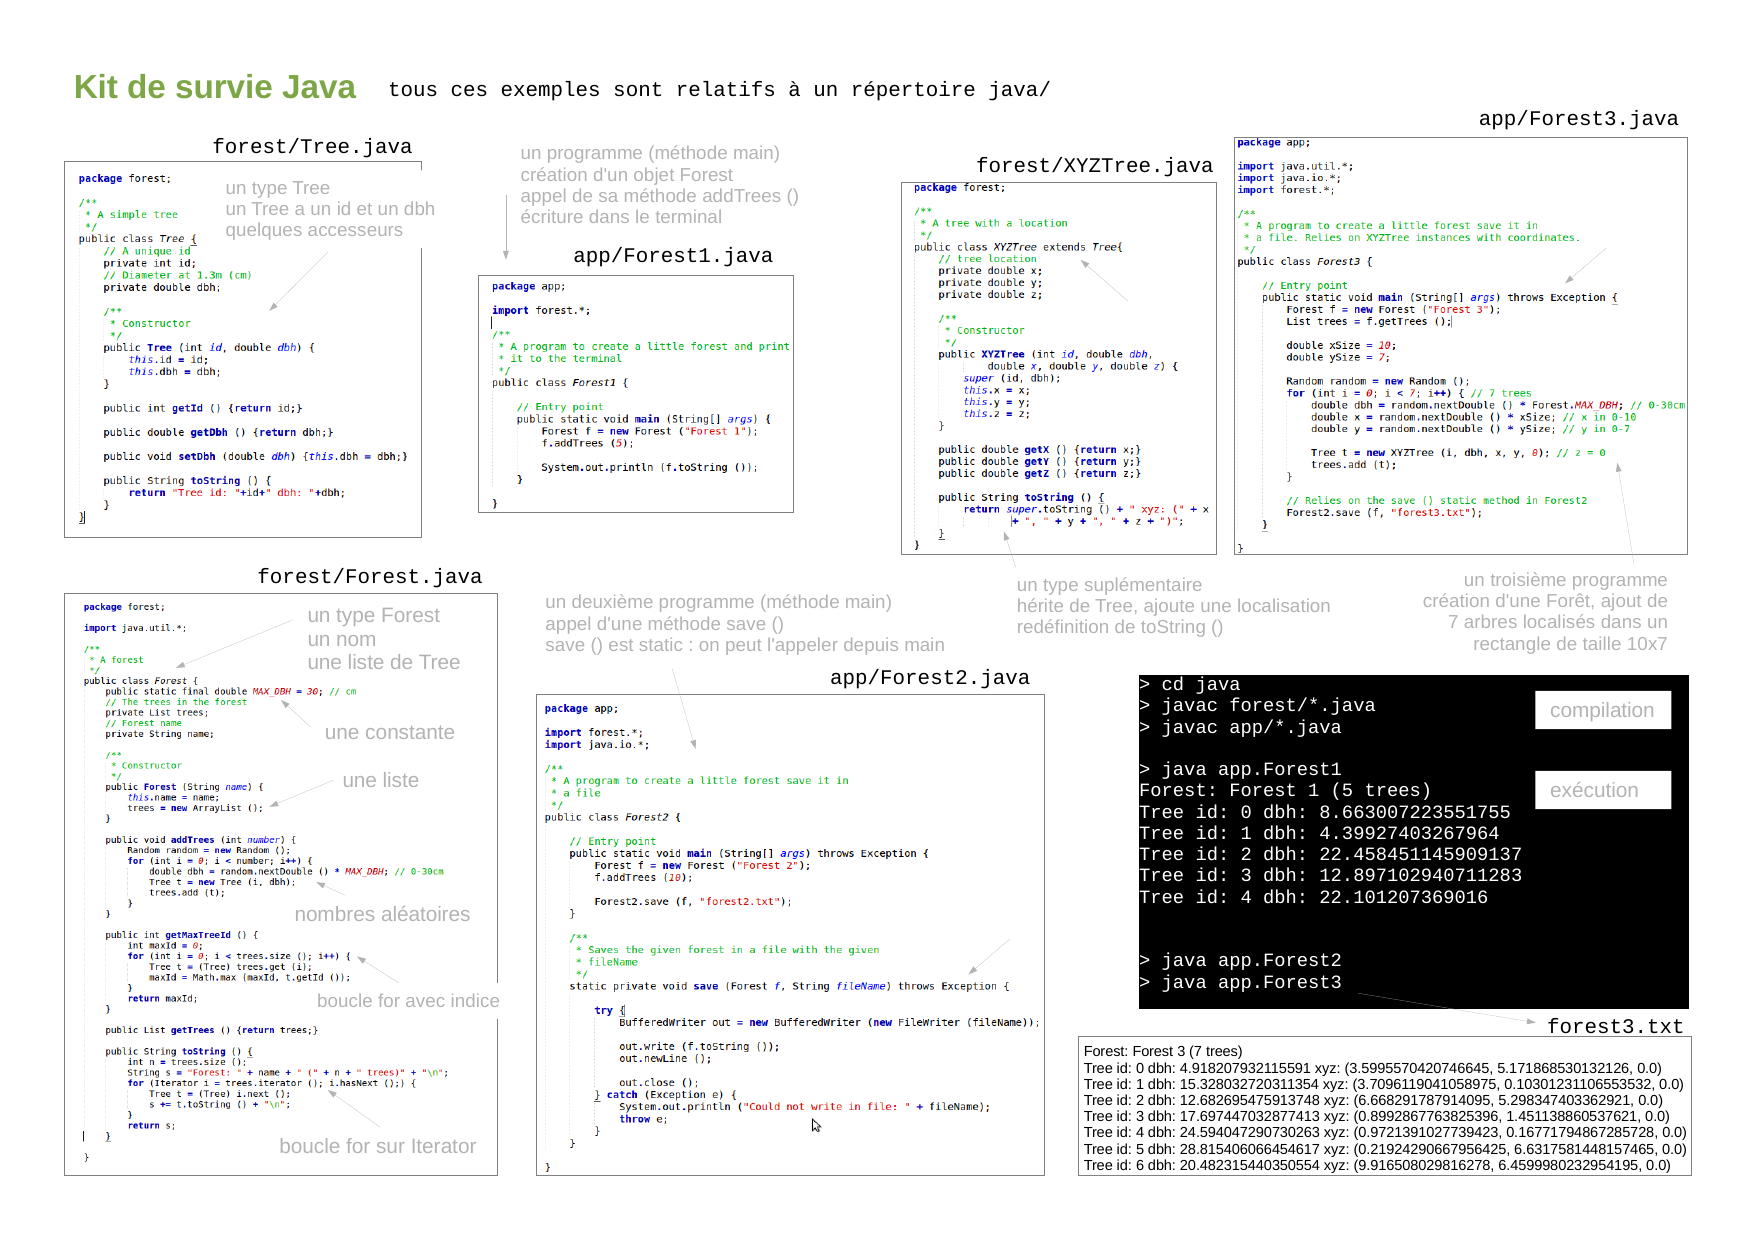

Kit de survie Java
tous ces exemples sont relatifs à un répertoire java/
app/Forest3.java
forest/Tree.java
un programme (méthode main)
création d'un objet Forest
appel de sa méthode addTrees ()
écriture dans le terminal
forest/XYZTree.java
un type Tree
un Tree a un id et un dbh
quelques accesseurs
app/Forest1.java
forest/Forest.java
un type Forest
un nom
une liste de Tree
une constante
une liste
nombres aléatoires
boucle for sur Iterator
un troisième programme
création d'une Forêt, ajout de 7 arbres localisés dans un rectangle de taille 10x7
un type suplémentaire
hérite de Tree, ajoute une localisation
redéfinition de toString ()
un deuxième programme (méthode main)
appel d'une méthode save ()
save () est static : on peut l'appeler depuis main
app/Forest2.java
> cd java
> javac forest/*.java
> javac app/*.java
> java app.Forest1
Forest: Forest 1 (5 trees)
Tree id: 0 dbh: 8.663007223551755
Tree id: 1 dbh: 4.39927403267964
Tree id: 2 dbh: 22.458451145909137
Tree id: 3 dbh: 12.897102940711283
Tree id: 4 dbh: 22.101207369016
> java app.Forest2
> java app.Forest3
compilation
exécution
boucle for avec indice
forest3.txt
Forest: Forest 3 (7 trees)
Tree id: 0 dbh: 4.918207932115591 xyz: (3.5995570420746645, 5.171868530132126, 0.0)
Tree id: 1 dbh: 15.328032720311354 xyz: (3.7096119041058975, 0.10301231106553532, 0.0)
Tree id: 2 dbh: 12.682695475913748 xyz: (6.668291787914095, 5.298347403362921, 0.0)
Tree id: 3 dbh: 17.697447032877413 xyz: (0.8992867763825396, 1.451138860537621, 0.0)
Tree id: 4 dbh: 24.594047290730263 xyz: (0.9721391027739423, 0.16771794867285728, 0.0)
Tree id: 5 dbh: 28.815406066454617 xyz: (0.21924290667956425, 6.6317581448157465, 0.0)
Tree id: 6 dbh: 20.482315440350554 xyz: (9.916508029816278, 6.4599980232954195, 0.0)